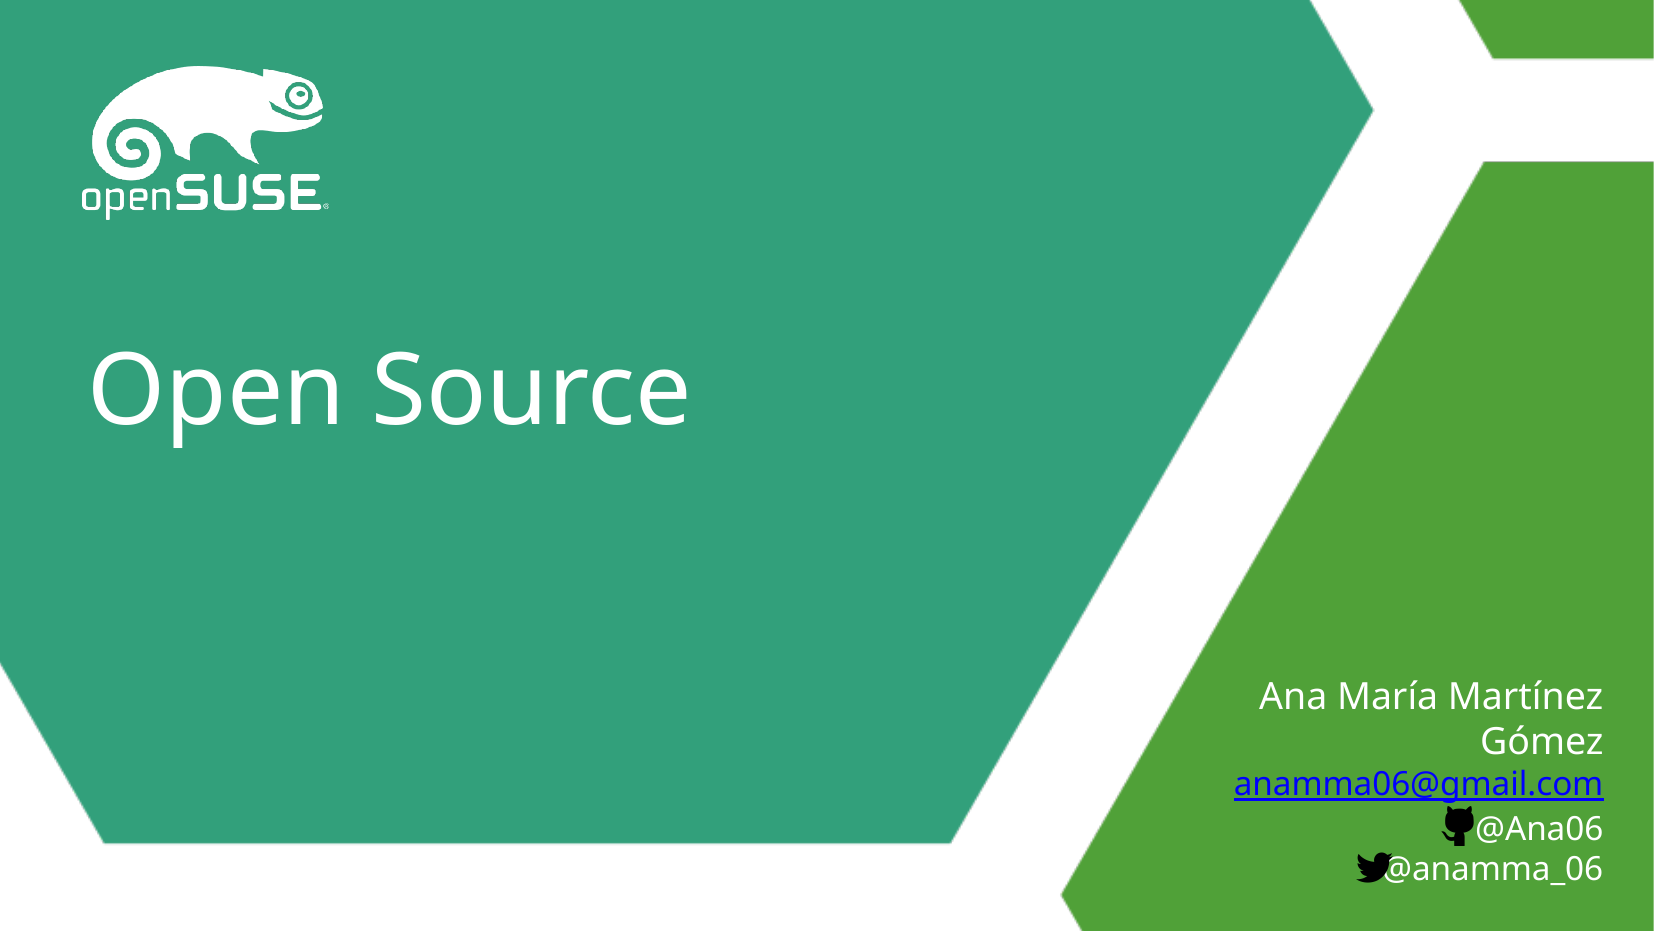

Open Source
Ana María Martínez Gómez
anamma06@gmail.com
@Ana06
@anamma_06